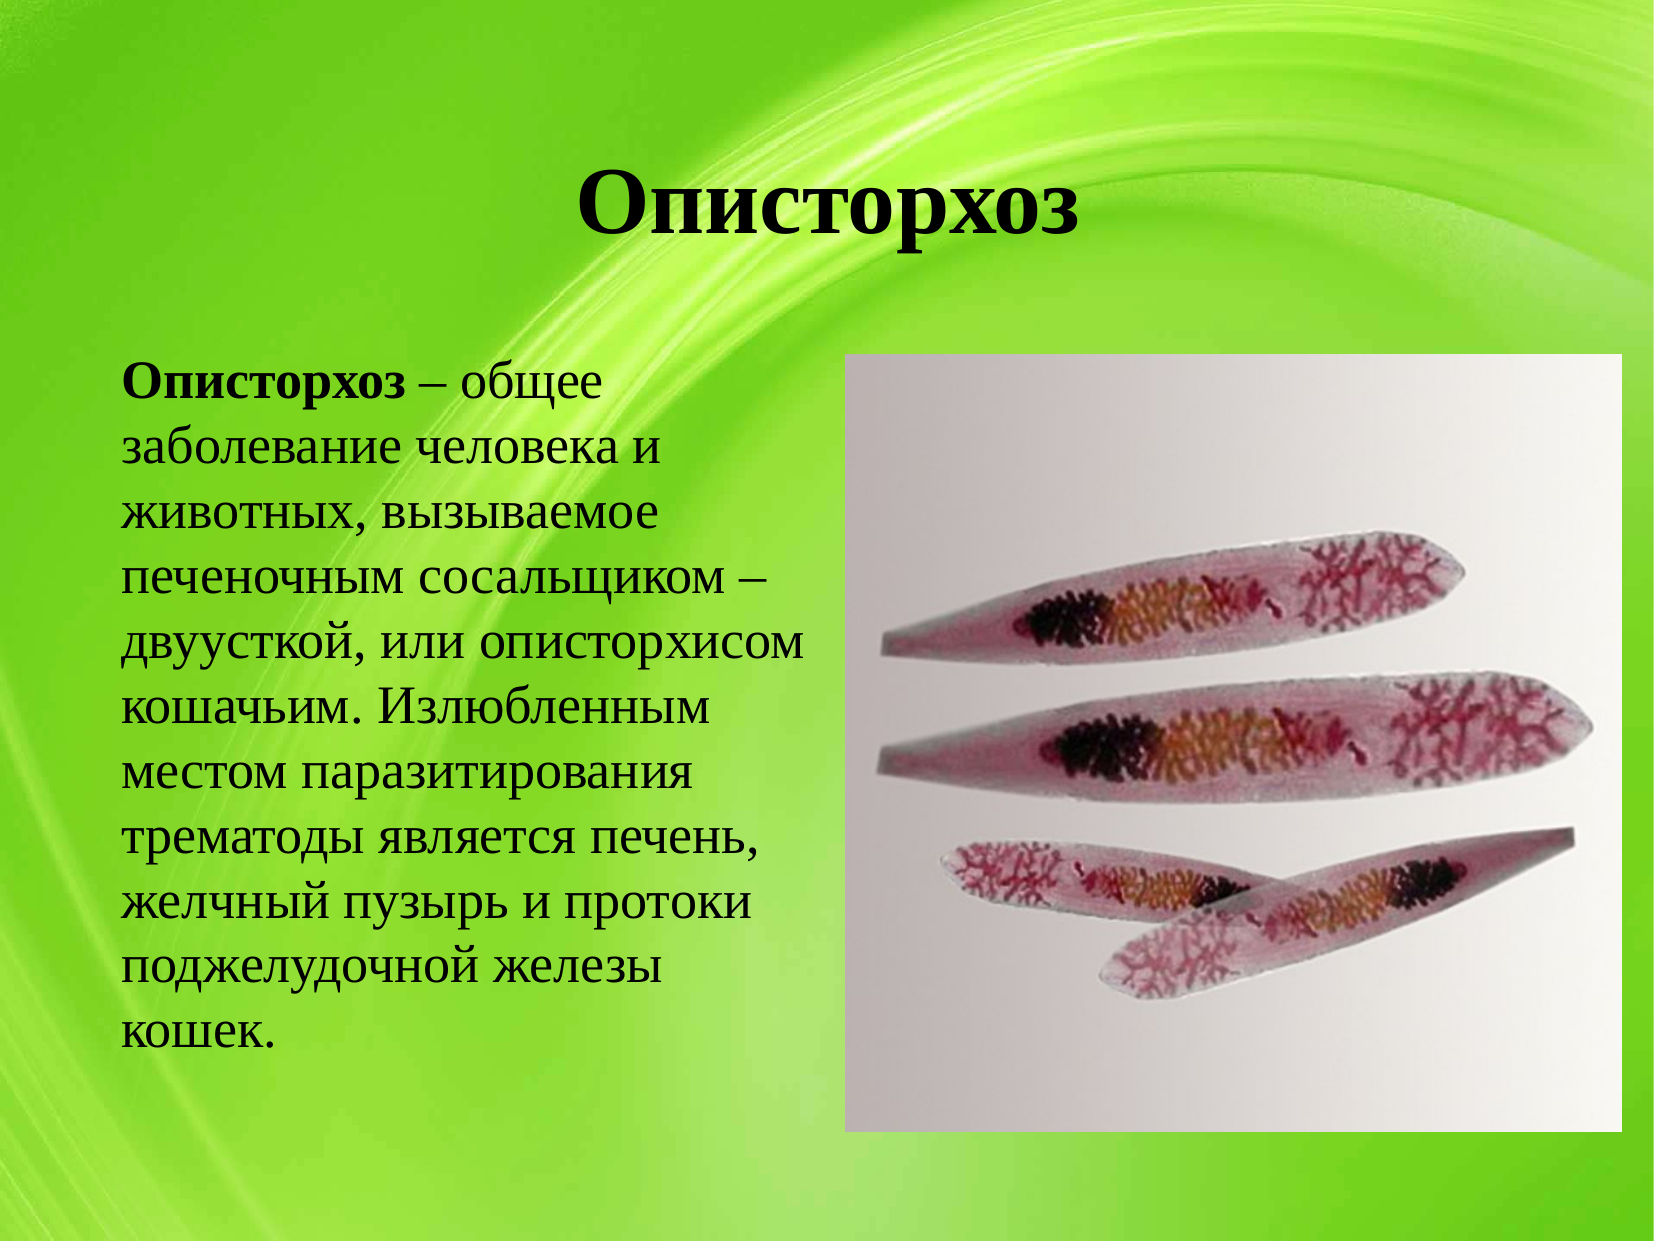

# Описторхоз
Описторхоз – общее заболевание человека и животных, вызываемое печеночным сосальщиком – двуусткой, или описторхисом кошачьим. Излюбленным местом паразитирования трематоды является печень, желчный пузырь и протоки поджелудочной железы кошек.